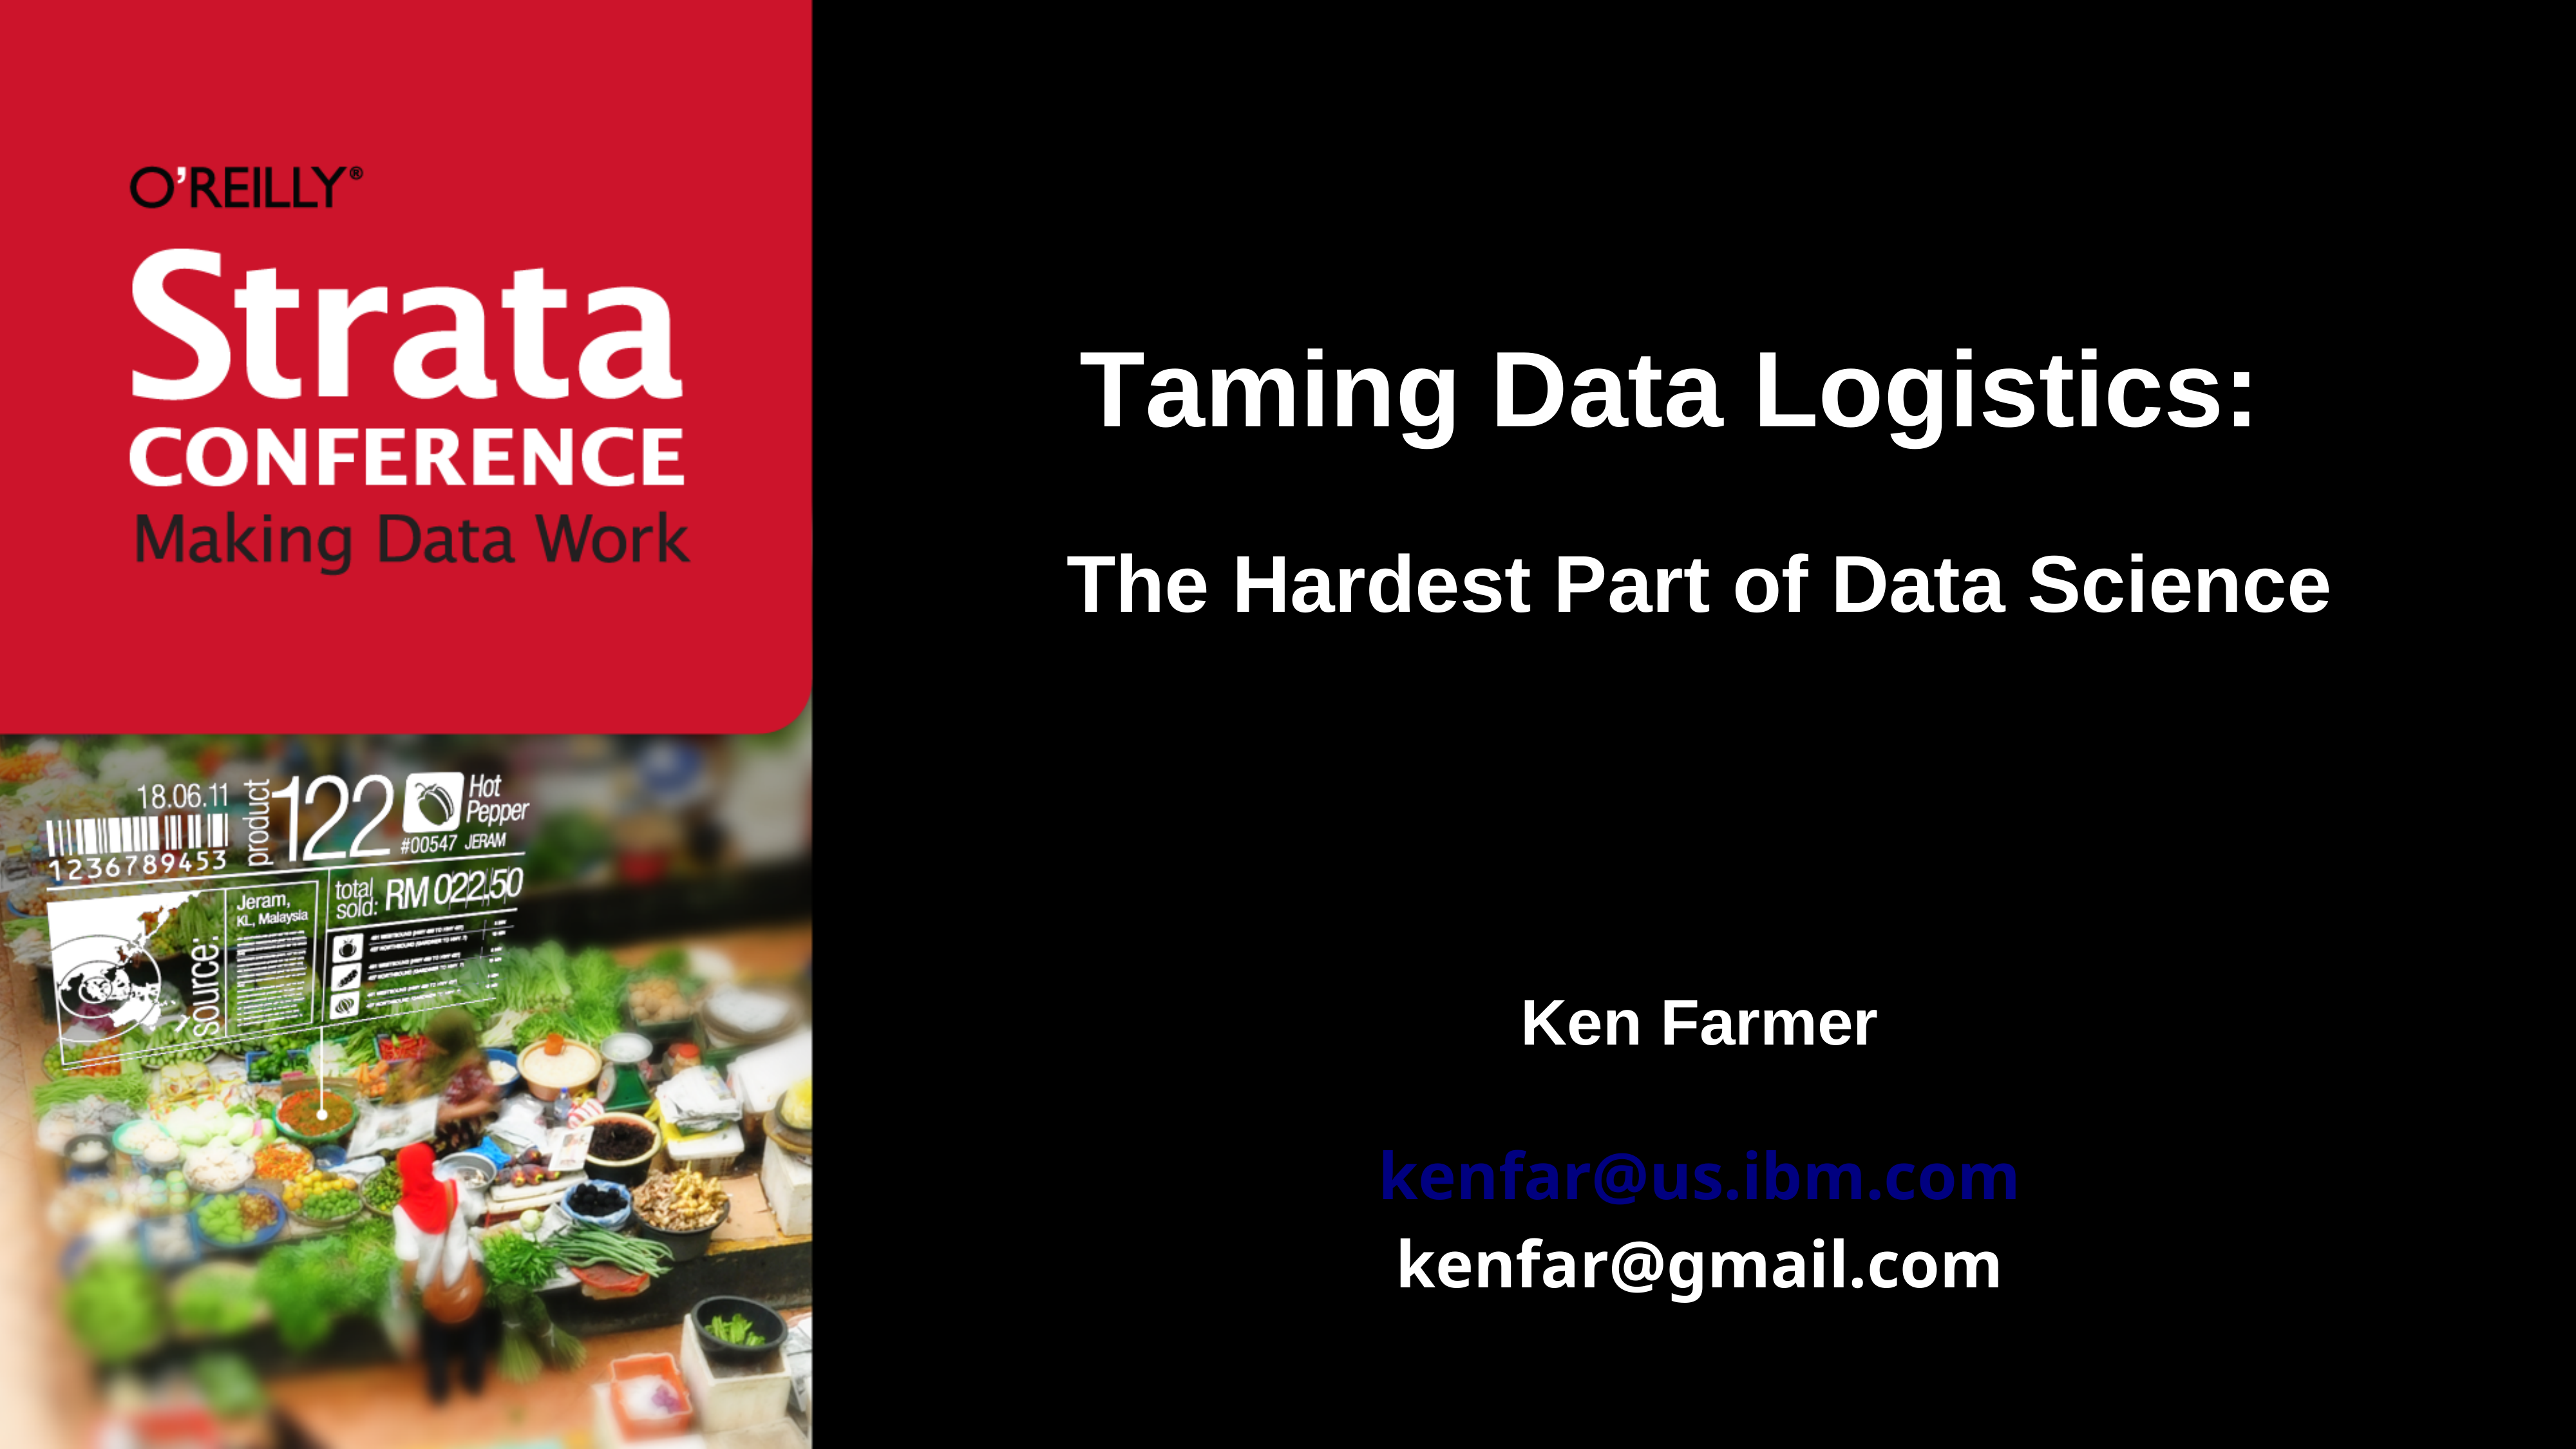

handed a ticket
# Taming Data Logistics: The Hardest Part of Data Science
February 1, 2011
Ken Farmer
kenfar@us.ibm.com
kenfar@gmail.com